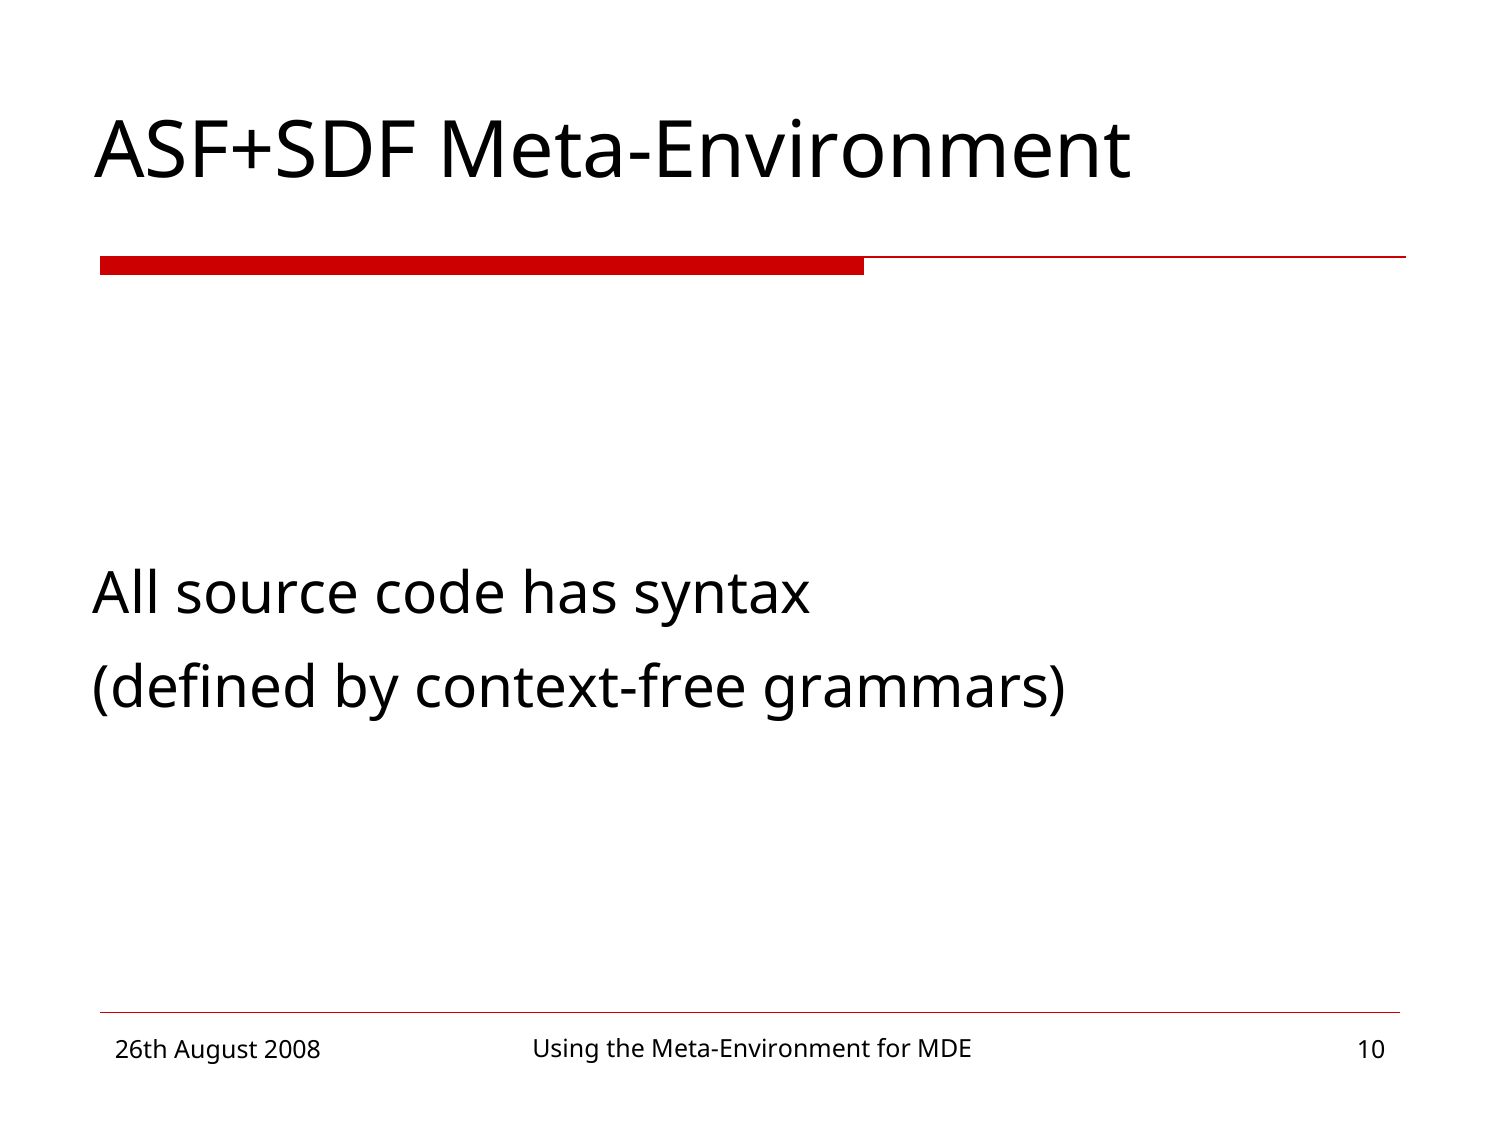

# ASF+SDF Meta-Environment
All source code has syntax
(defined by context-free grammars)
Using the Meta-Environment for MDE
26th August 2008
10